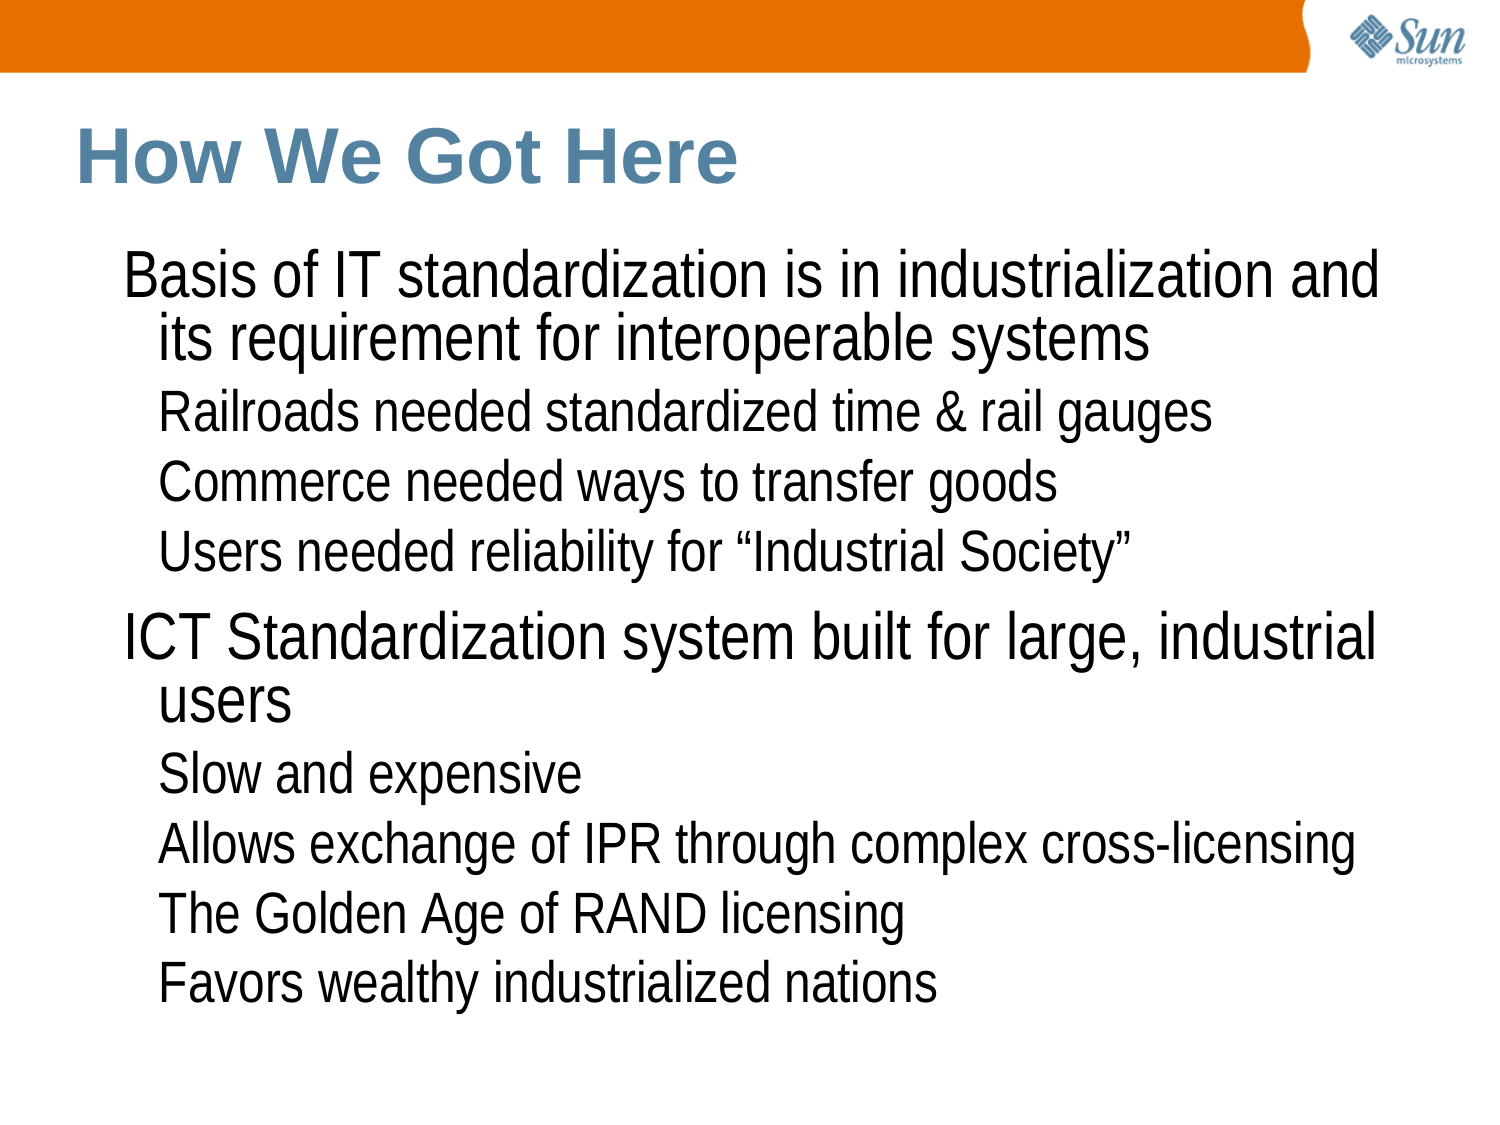

# How We Got Here
Basis of IT standardization is in industrialization and its requirement for interoperable systems
Railroads needed standardized time & rail gauges
Commerce needed ways to transfer goods
Users needed reliability for “Industrial Society”
ICT Standardization system built for large, industrial users
Slow and expensive
Allows exchange of IPR through complex cross-licensing
The Golden Age of RAND licensing
Favors wealthy industrialized nations